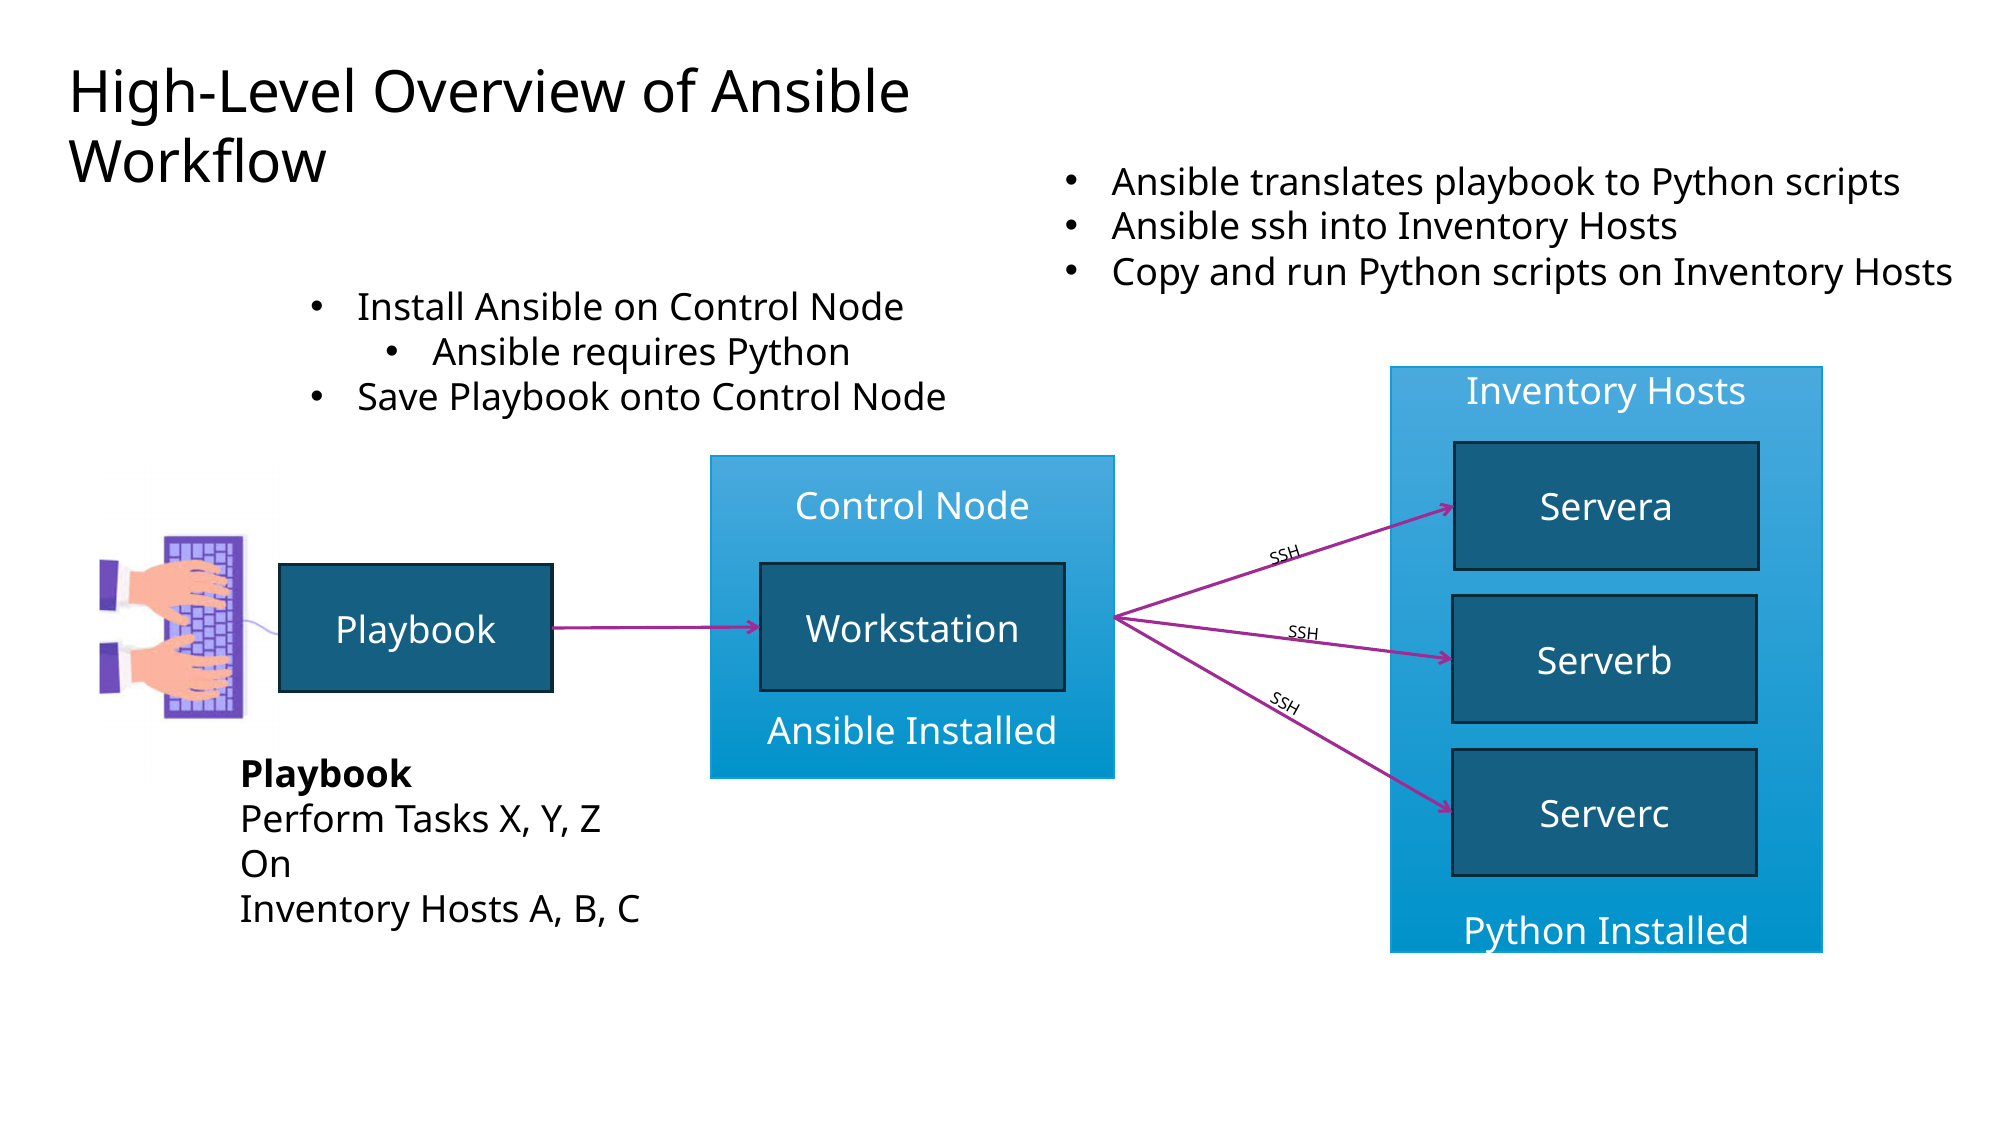

High-Level Overview of Ansible Workflow
Ansible translates playbook to Python scripts
Ansible ssh into Inventory Hosts
Copy and run Python scripts on Inventory Hosts
Install Ansible on Control Node
Ansible requires Python
Save Playbook onto Control Node
Inventory Hosts
Python Installed
Servera
Control Node
Ansible Installed
SSH
Workstation
Playbook
Serverb
SSH
SSH
Playbook
Perform Tasks X, Y, Z
On
Inventory Hosts A, B, C
Serverc